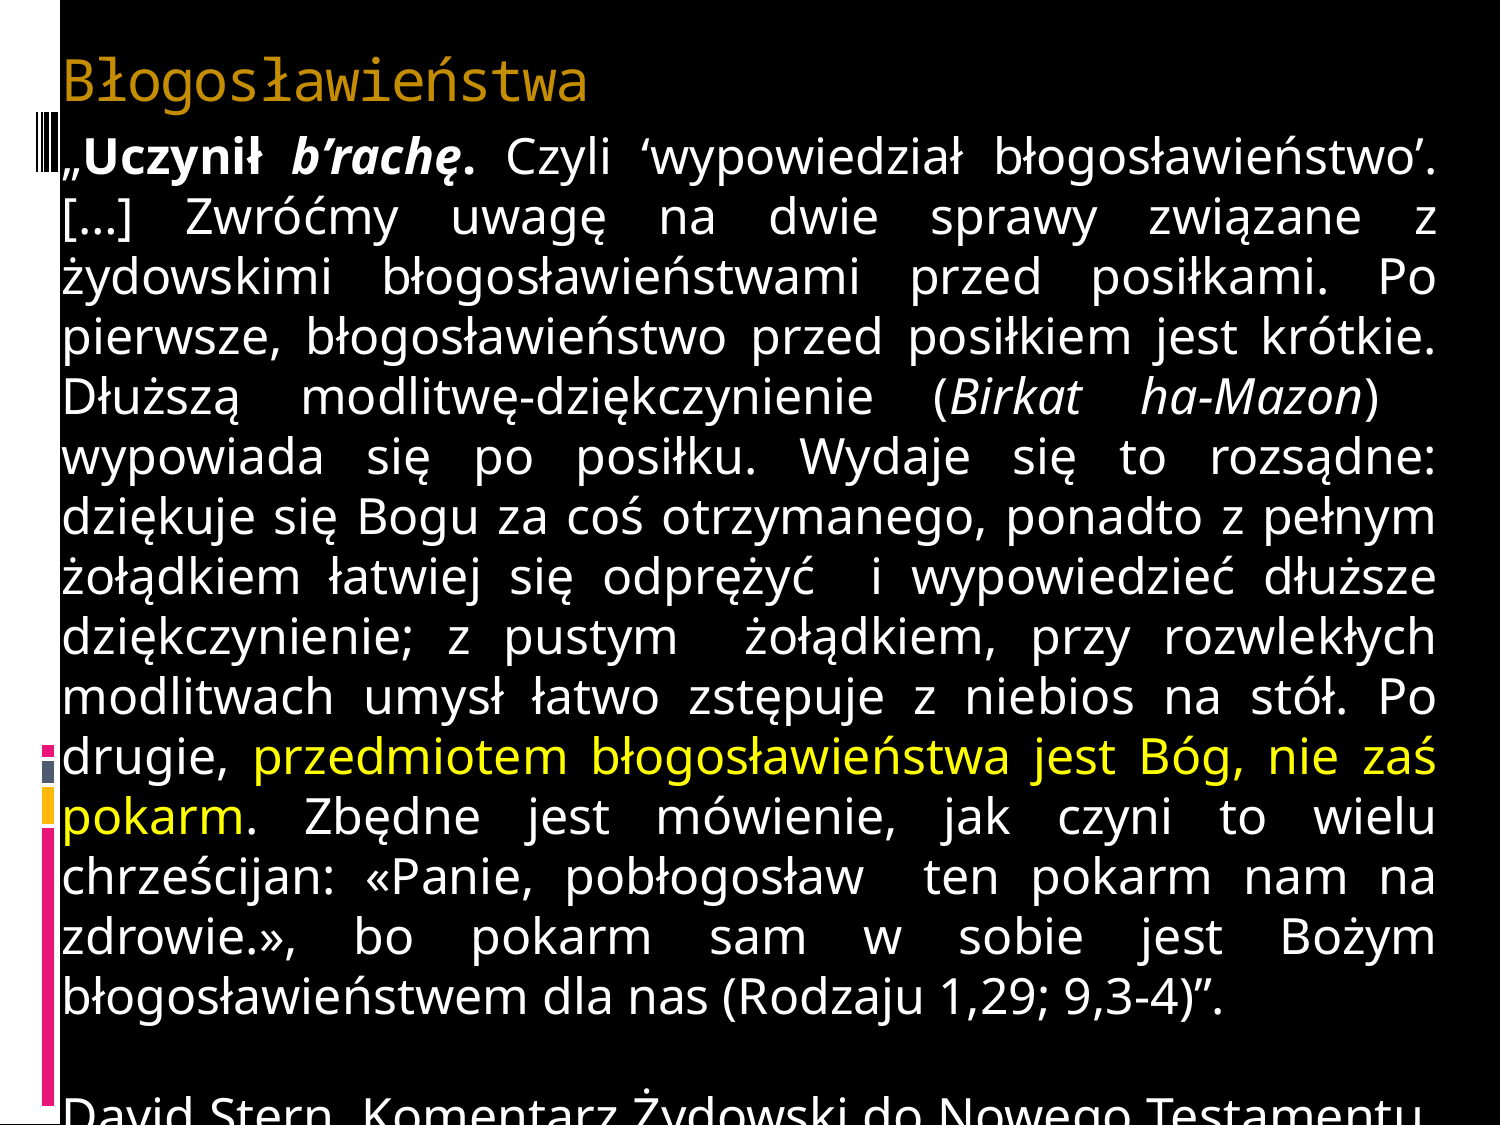

# Błogosławieństwa
„Uczynił b’rachę. Czyli ‘wypowiedział błogosławieństwo’. […] Zwróćmy uwagę na dwie sprawy związane z żydowskimi błogosławieństwami przed posiłkami. Po pierwsze, błogosławieństwo przed posiłkiem jest krótkie. Dłuższą modlitwę-dziękczynienie (Birkat ha-Mazon) wypowiada się po posiłku. Wydaje się to rozsądne: dziękuje się Bogu za coś otrzymanego, ponadto z pełnym żołądkiem łatwiej się odprężyć i wypowiedzieć dłuższe dziękczynienie; z pustym żołądkiem, przy rozwlekłych modlitwach umysł łatwo zstępuje z niebios na stół. Po drugie, przedmiotem błogosławieństwa jest Bóg, nie zaś pokarm. Zbędne jest mówienie, jak czyni to wielu chrześcijan: «Panie, pobłogosław ten pokarm nam na zdrowie.», bo pokarm sam w sobie jest Bożym błogosławieństwem dla nas (Rodzaju 1,29; 9,3-4)”.
David Stern, Komentarz Żydowski do Nowego Testamentu, s. 49, Wydawnictwo Vocatio, Warszawa 2002, ss. 74-75/